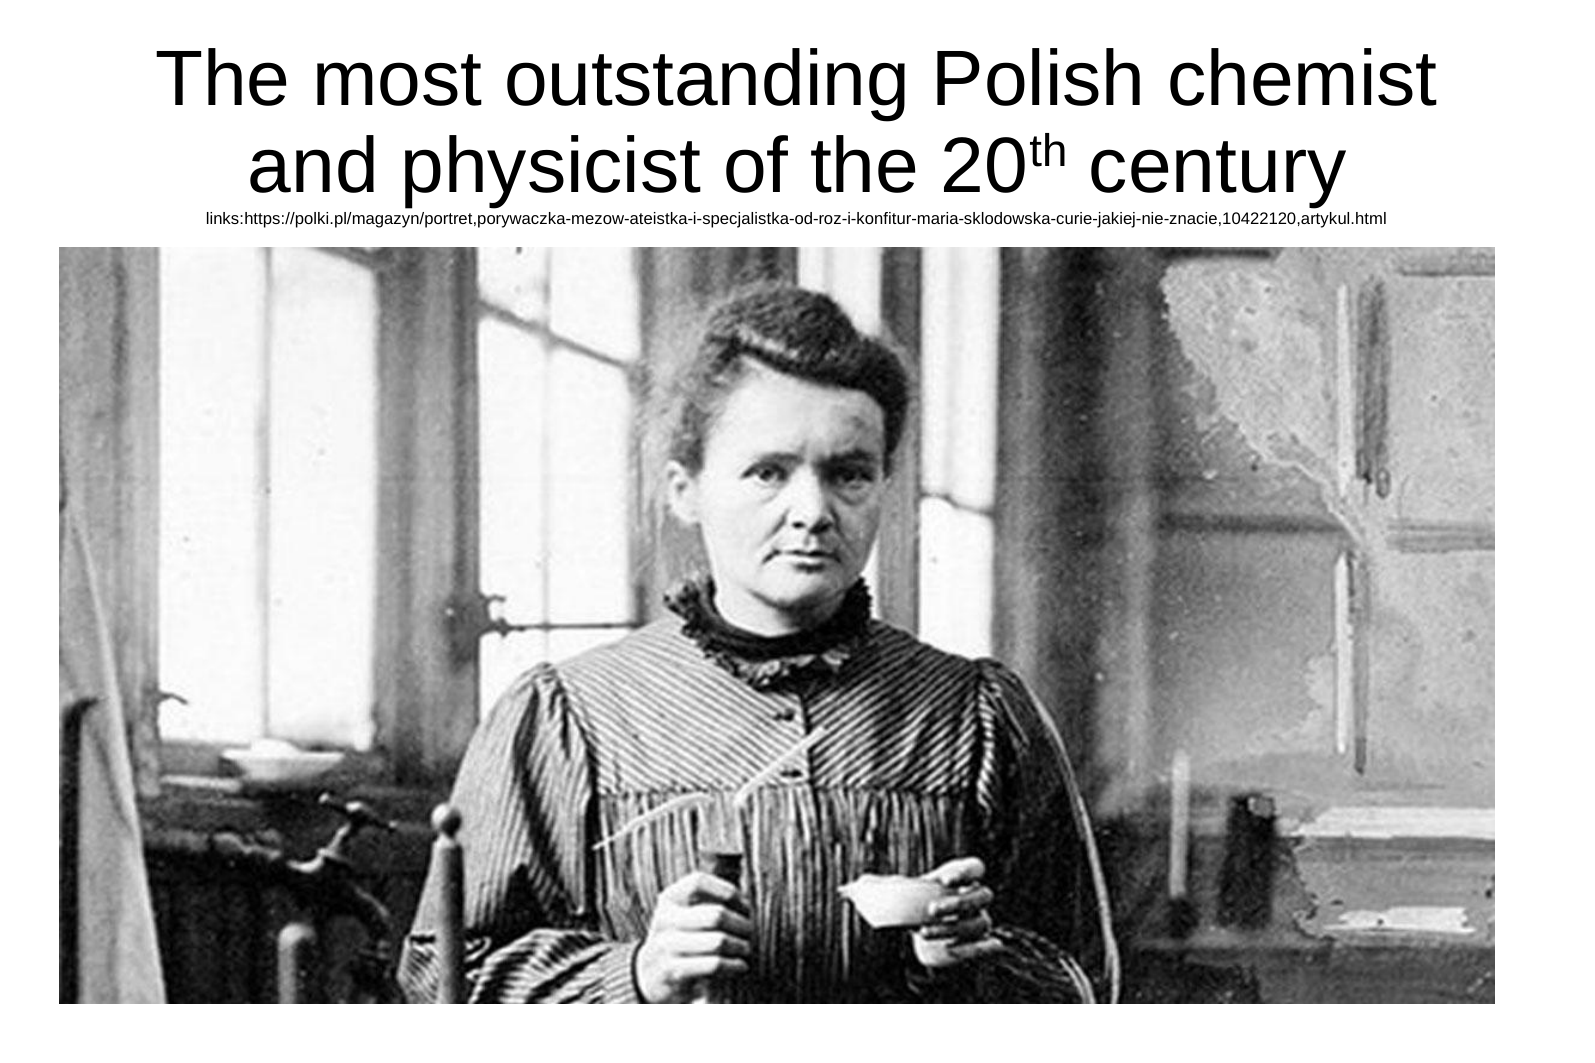

# The most outstanding Polish chemist and physicist of the 20th century links:https://polki.pl/magazyn/portret,porywaczka-mezow-ateistka-i-specjalistka-od-roz-i-konfitur-maria-sklodowska-curie-jakiej-nie-znacie,10422120,artykul.html